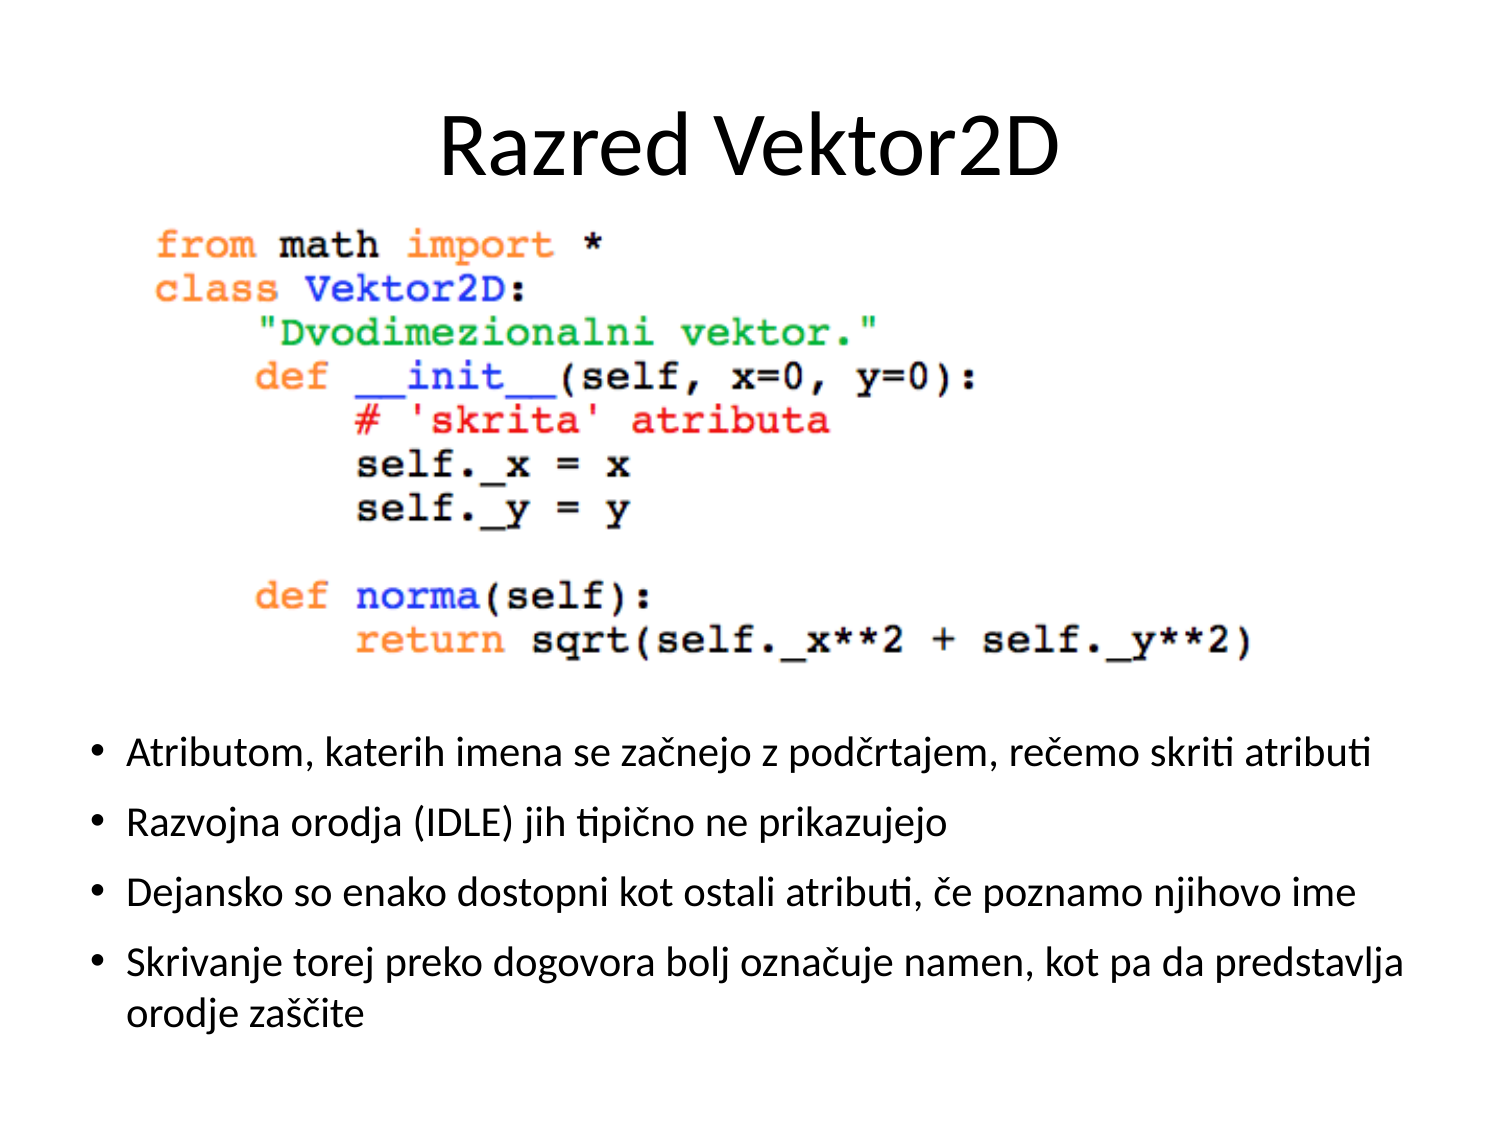

# Razred Vektor2D
Atributom, katerih imena se začnejo z podčrtajem, rečemo skriti atributi
Razvojna orodja (IDLE) jih tipično ne prikazujejo
Dejansko so enako dostopni kot ostali atributi, če poznamo njihovo ime
Skrivanje torej preko dogovora bolj označuje namen, kot pa da predstavlja orodje zaščite